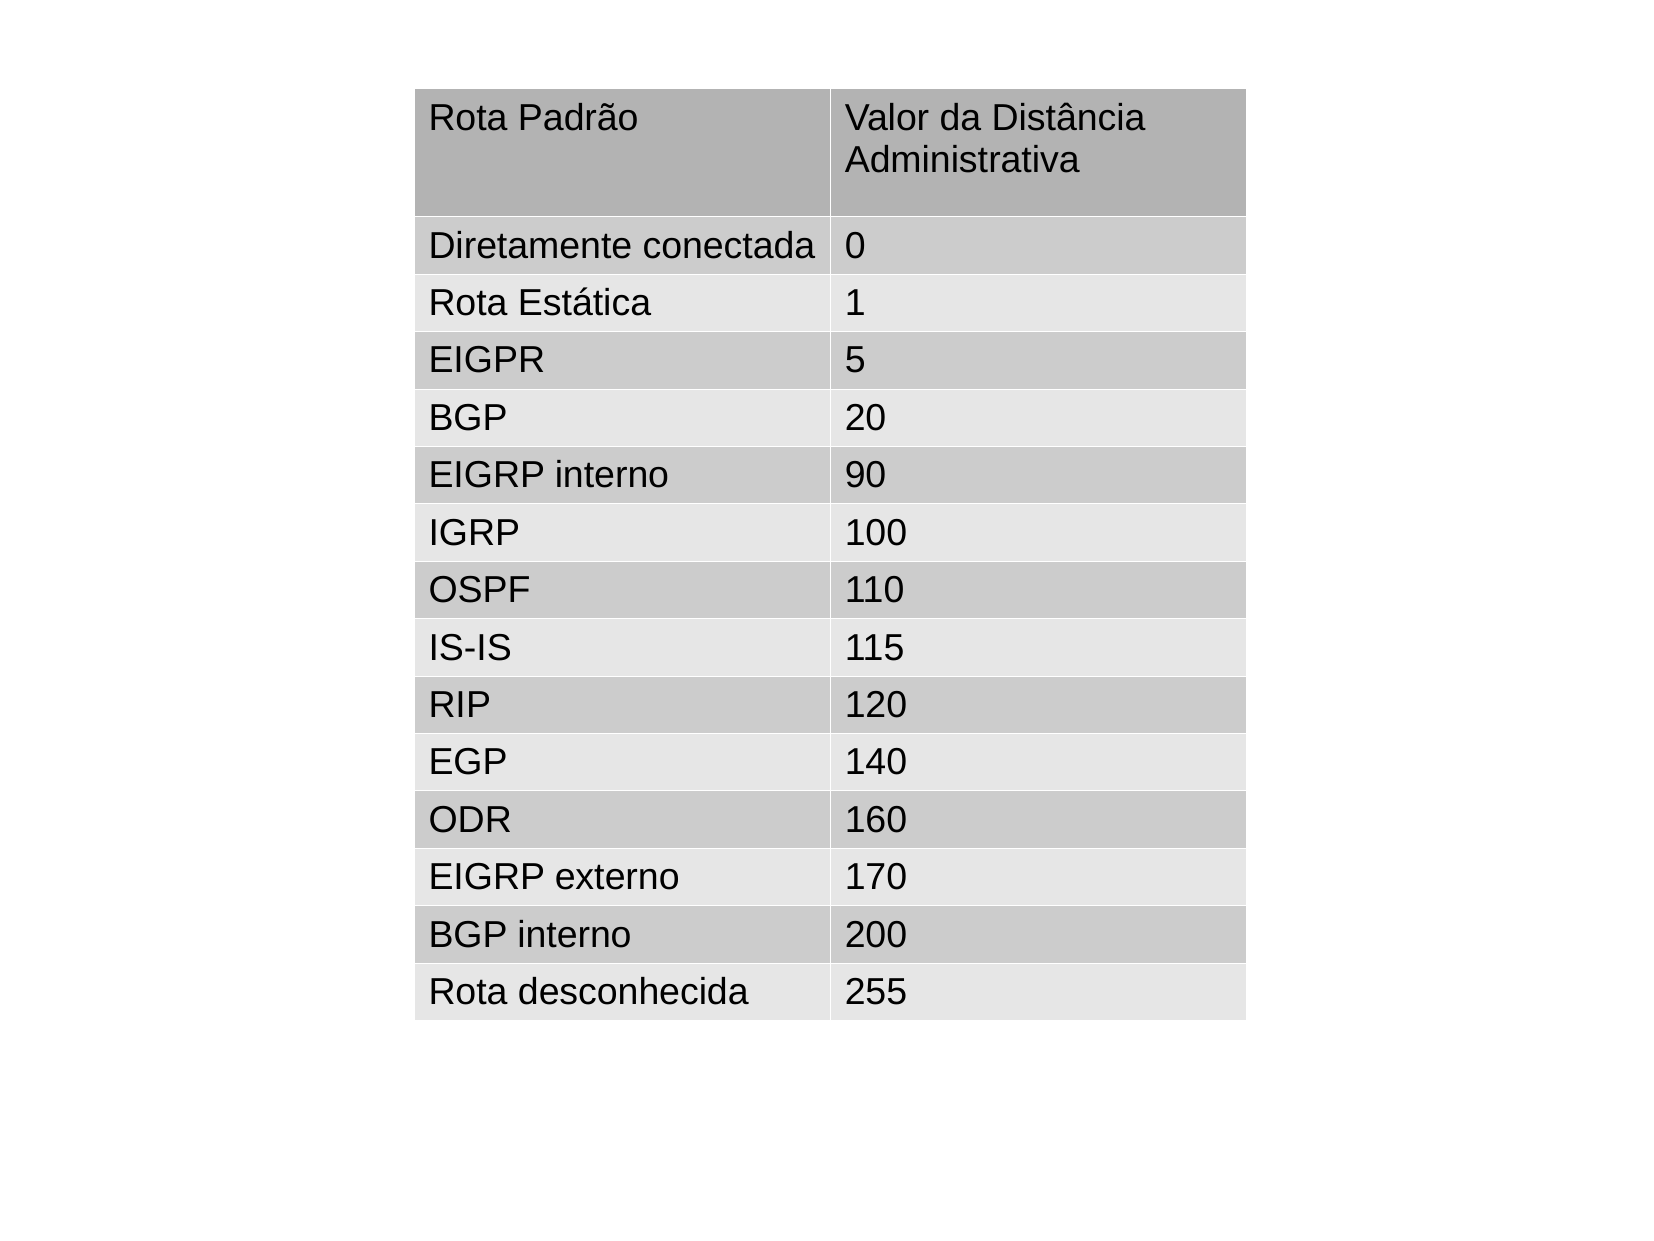

#
| Rota Padrão | Valor da Distância Administrativa |
| --- | --- |
| Diretamente conectada | 0 |
| Rota Estática | 1 |
| EIGPR | 5 |
| BGP | 20 |
| EIGRP interno | 90 |
| IGRP | 100 |
| OSPF | 110 |
| IS-IS | 115 |
| RIP | 120 |
| EGP | 140 |
| ODR | 160 |
| EIGRP externo | 170 |
| BGP interno | 200 |
| Rota desconhecida | 255 |